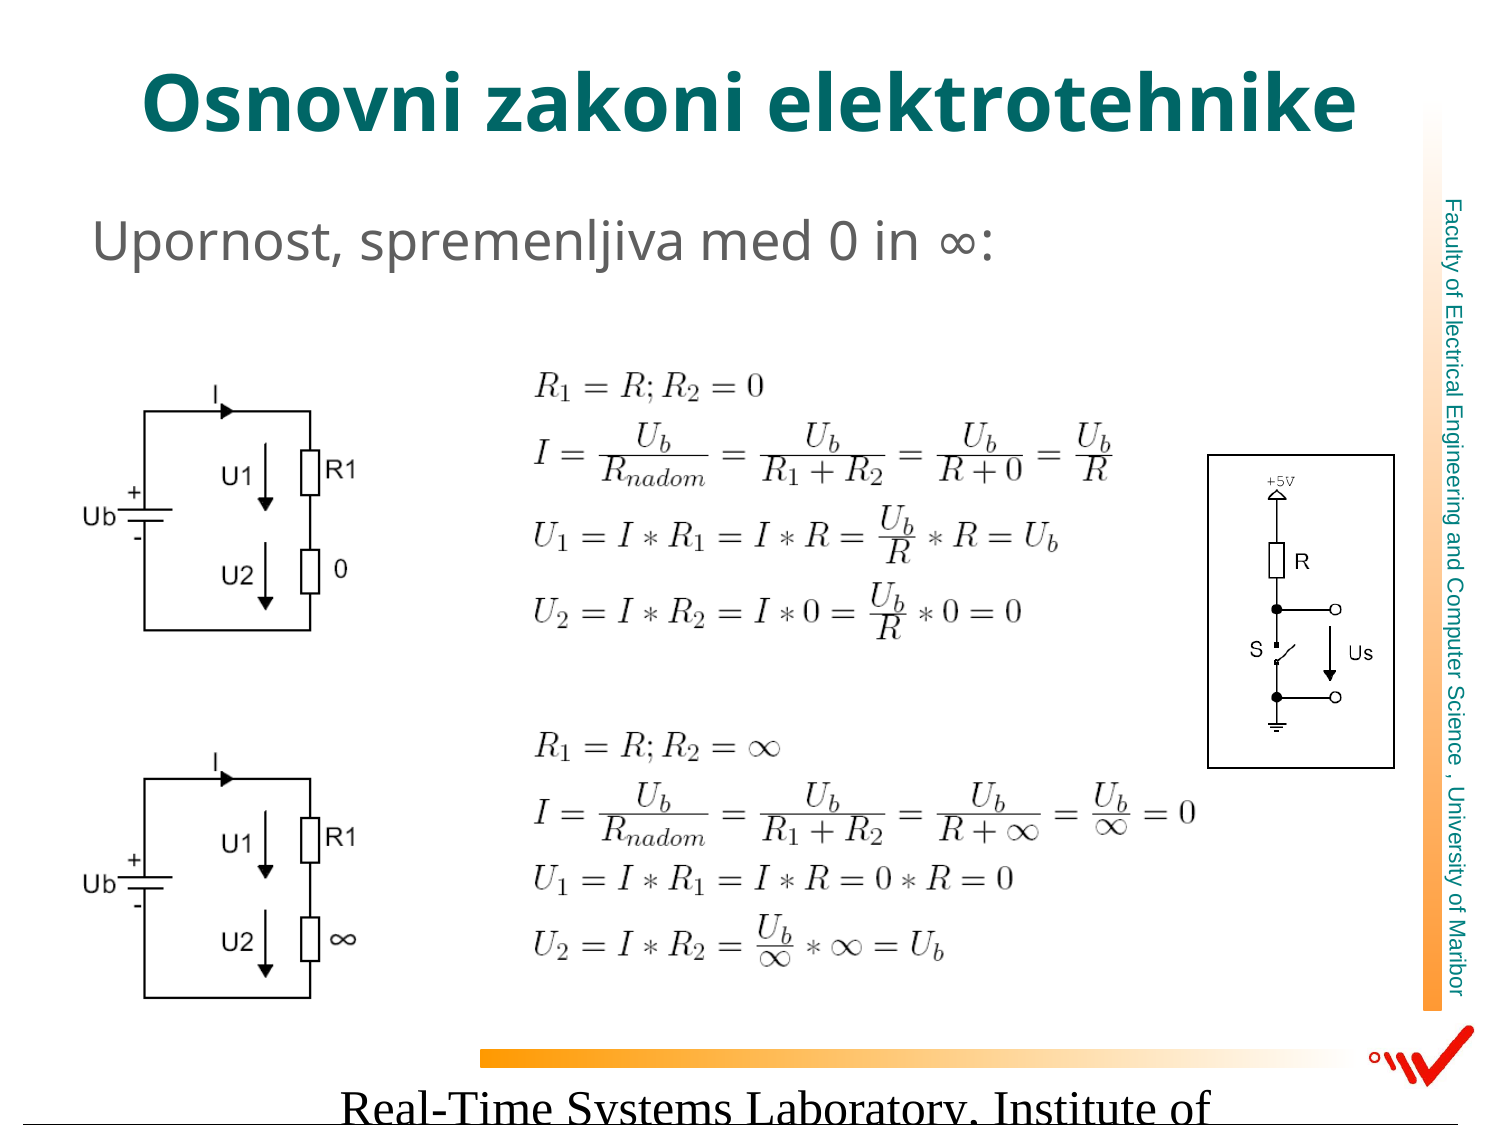

# Osnovni zakoni elektrotehnike
Upornost, spremenljiva med 0 in ∞: